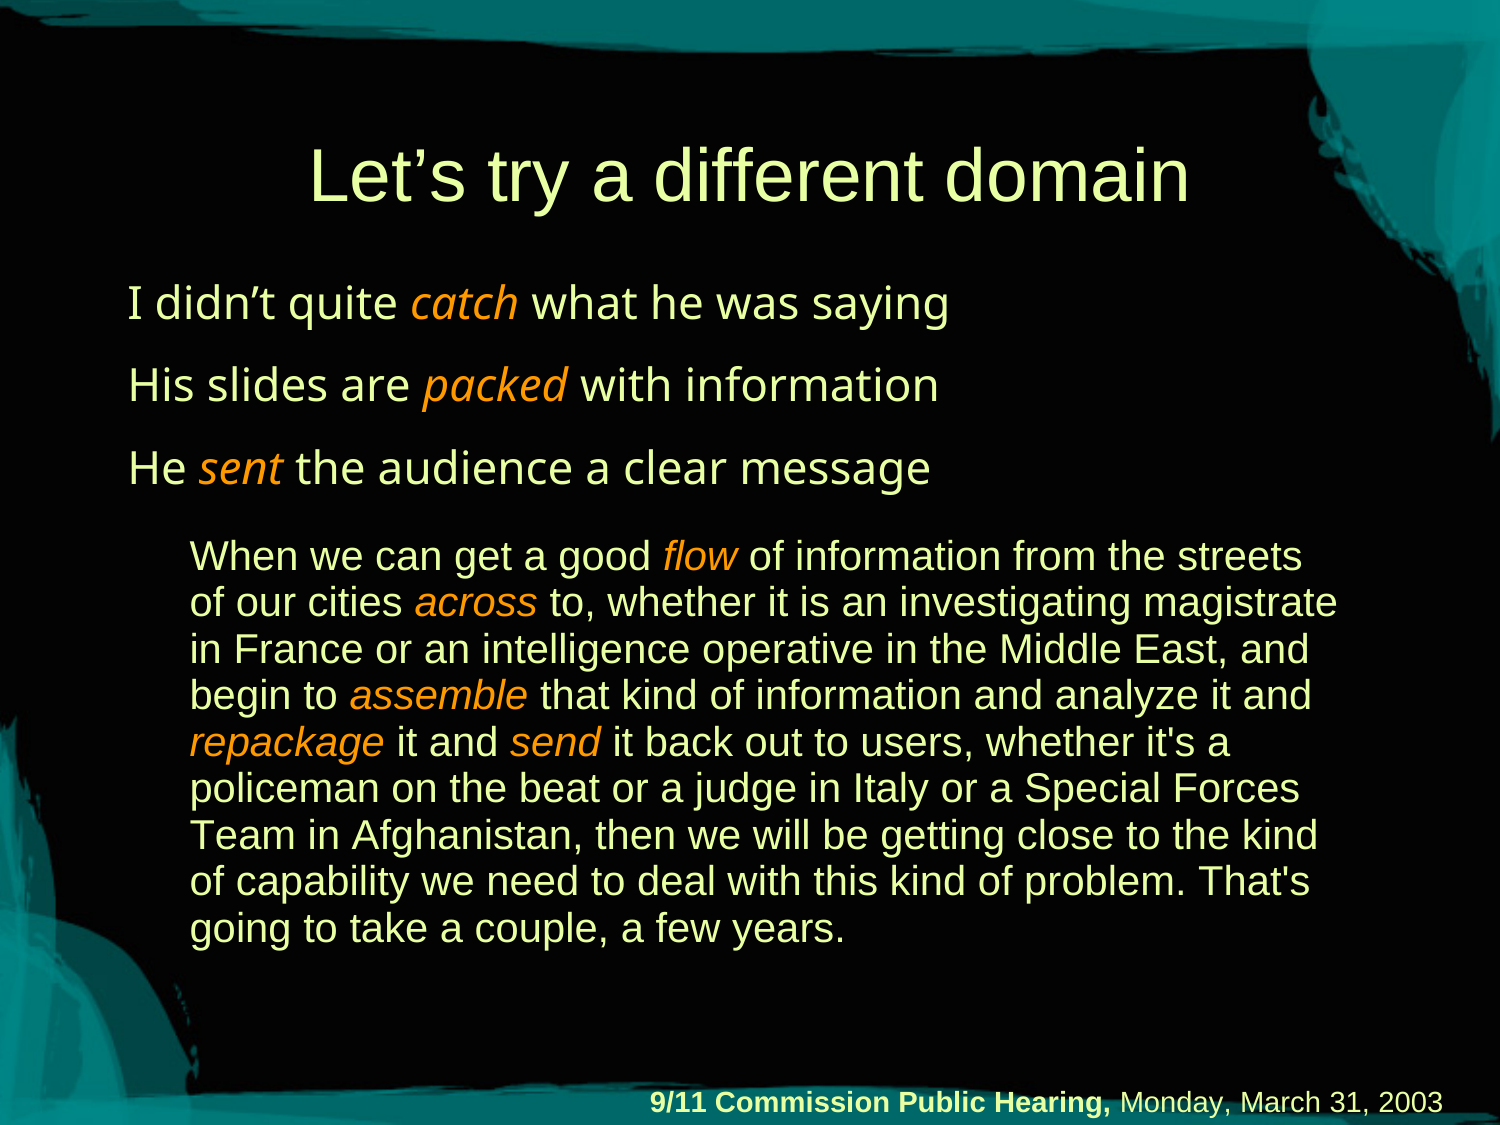

# Let’s try a different domain
I didn’t quite catch what he was saying
His slides are packed with information
He sent the audience a clear message
When we can get a good flow of information from the streets of our cities across to, whether it is an investigating magistrate in France or an intelligence operative in the Middle East, and begin to assemble that kind of information and analyze it and repackage it and send it back out to users, whether it's a policeman on the beat or a judge in Italy or a Special Forces Team in Afghanistan, then we will be getting close to the kind of capability we need to deal with this kind of problem. That's going to take a couple, a few years.
9/11 Commission Public Hearing, Monday, March 31, 2003